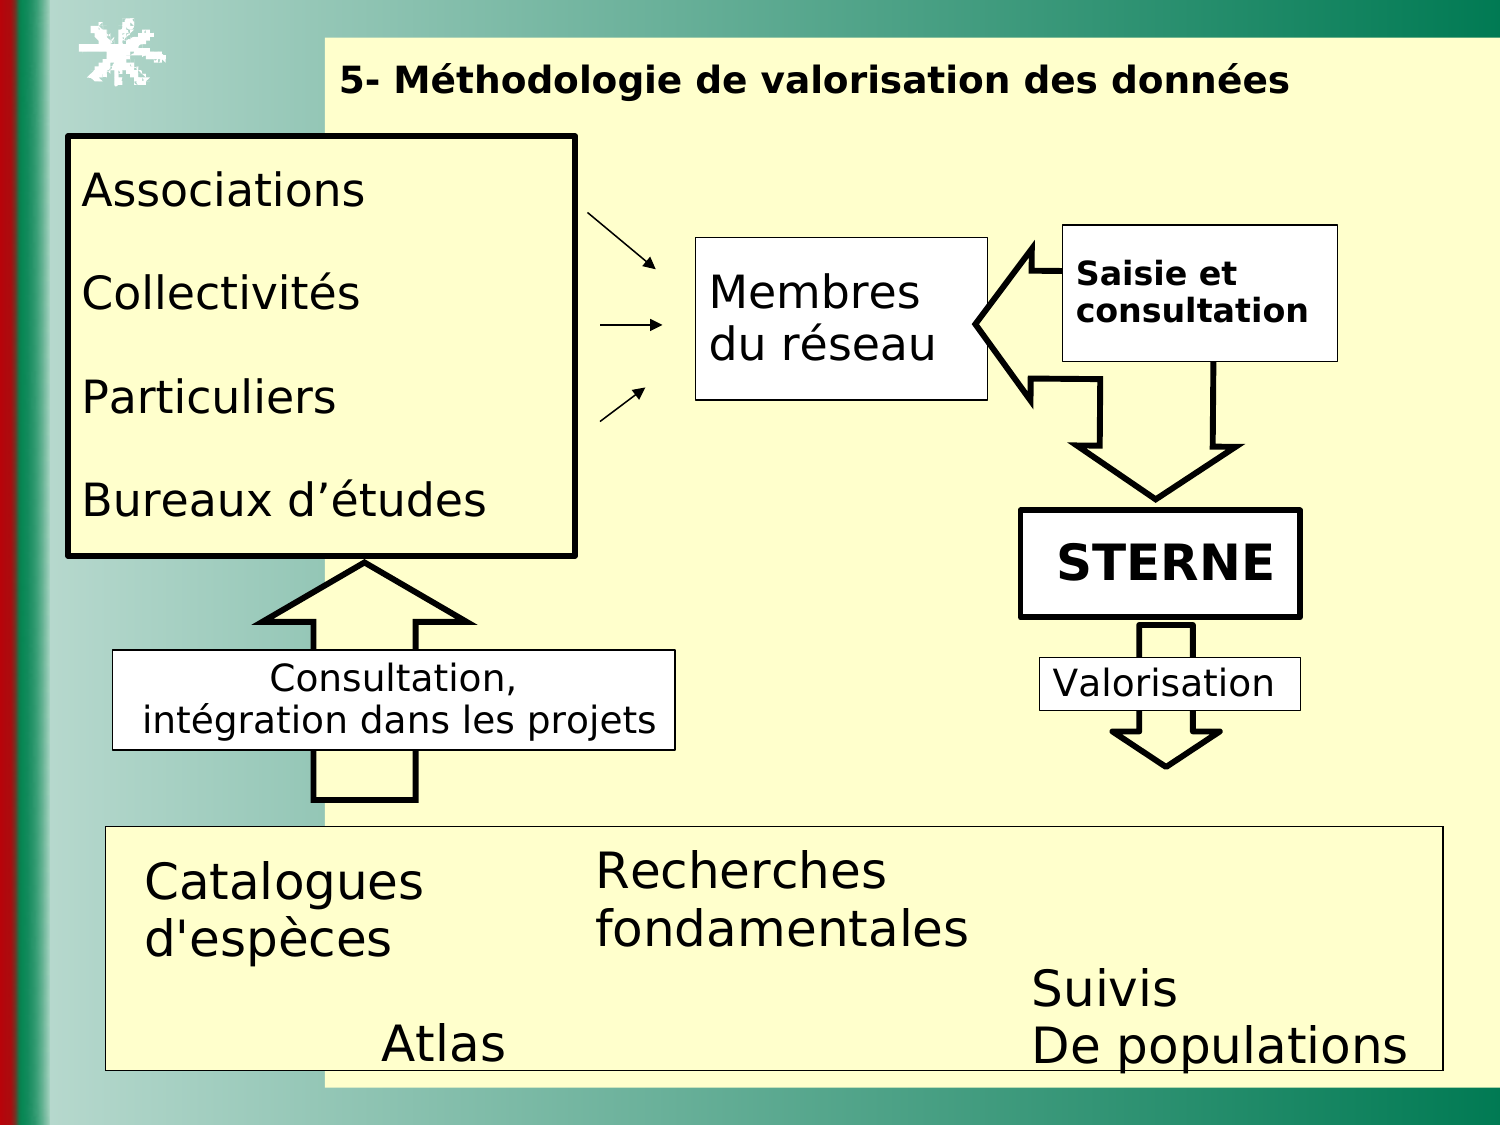

5- Méthodologie de valorisation des données
Associations
Collectivités
Particuliers
Bureaux d’études
Membres
du réseau
Saisie et consultation
STERNE
Valorisation
Consultation,
 intégration dans les projets
Recherches fondamentales
Catalogues d'espèces
Suivis
De populations
Atlas